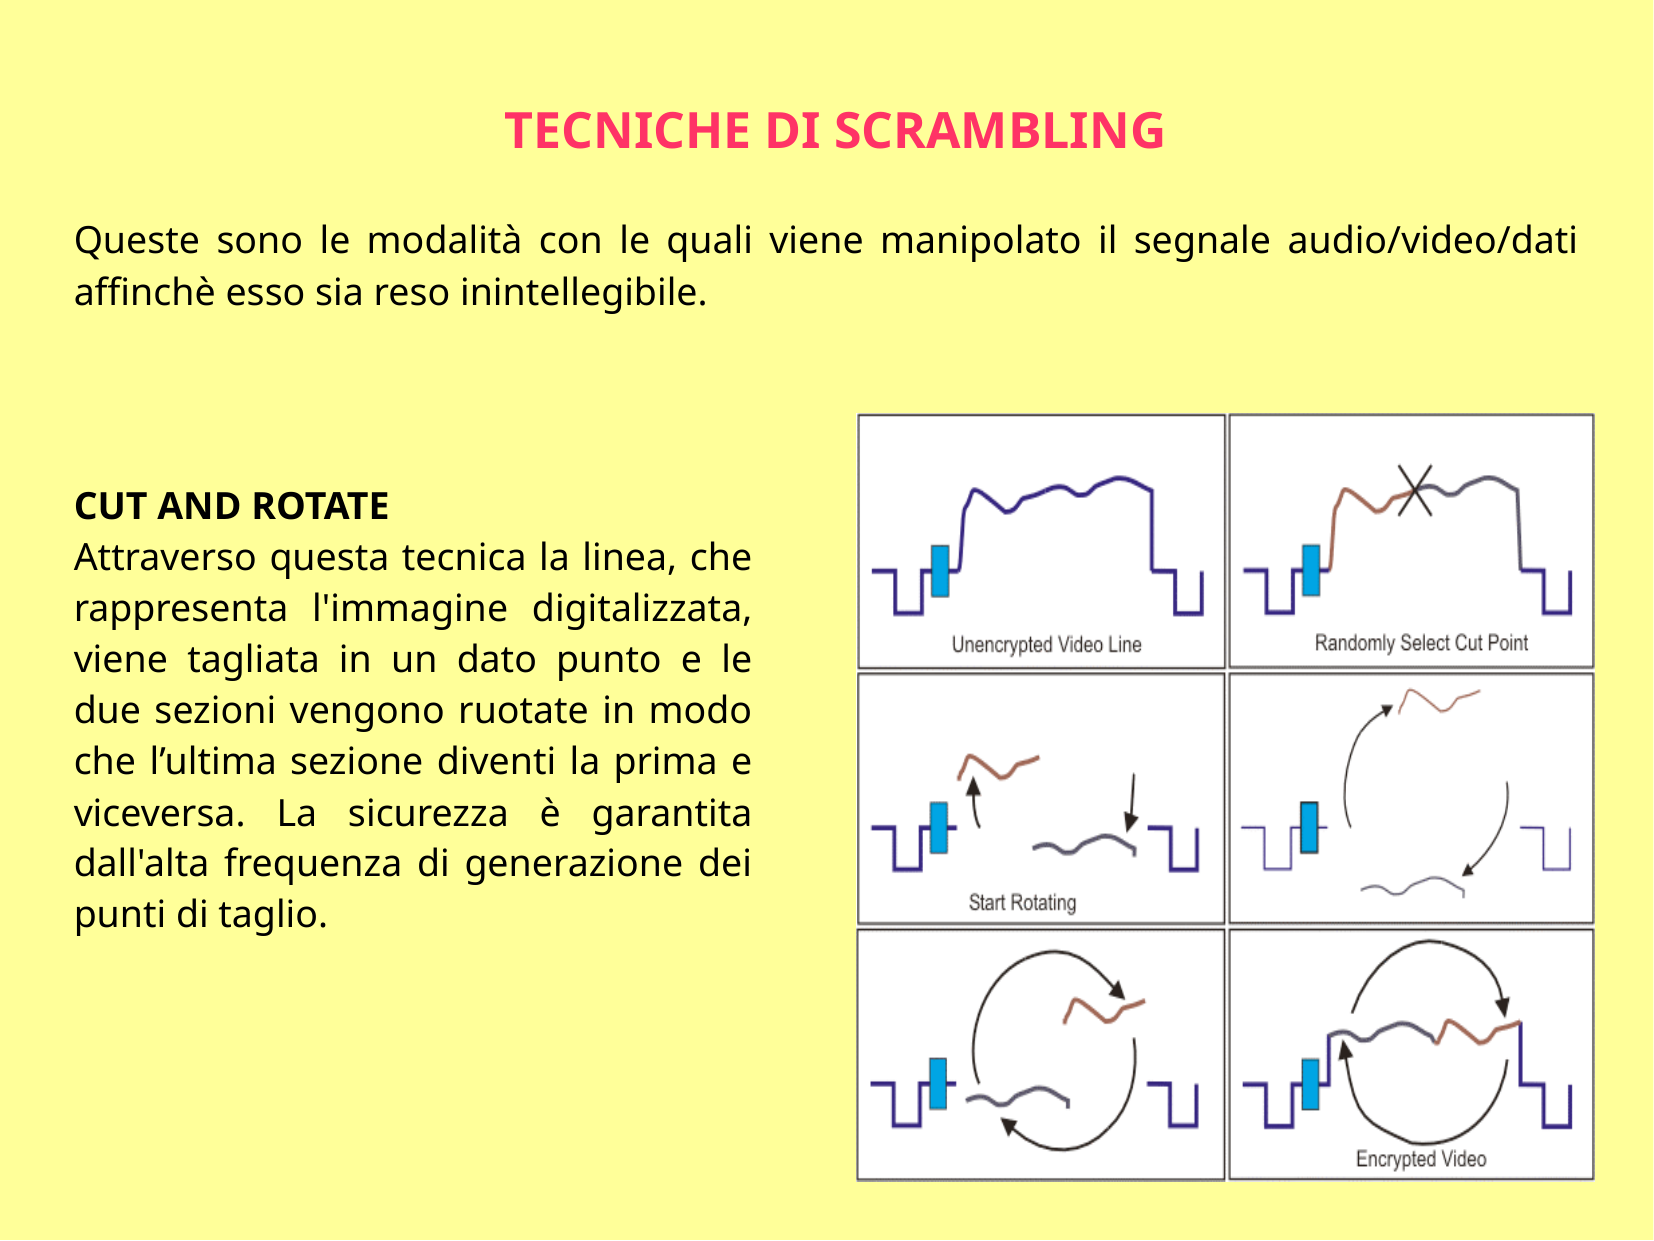

TECNICHE DI SCRAMBLING
Queste sono le modalità con le quali viene manipolato il segnale audio/video/dati affinchè esso sia reso inintellegibile.
CUT AND ROTATE
Attraverso questa tecnica la linea, che rappresenta l'immagine digitalizzata, viene tagliata in un dato punto e le due sezioni vengono ruotate in modo che l’ultima sezione diventi la prima e viceversa. La sicurezza è garantita dall'alta frequenza di generazione dei punti di taglio.